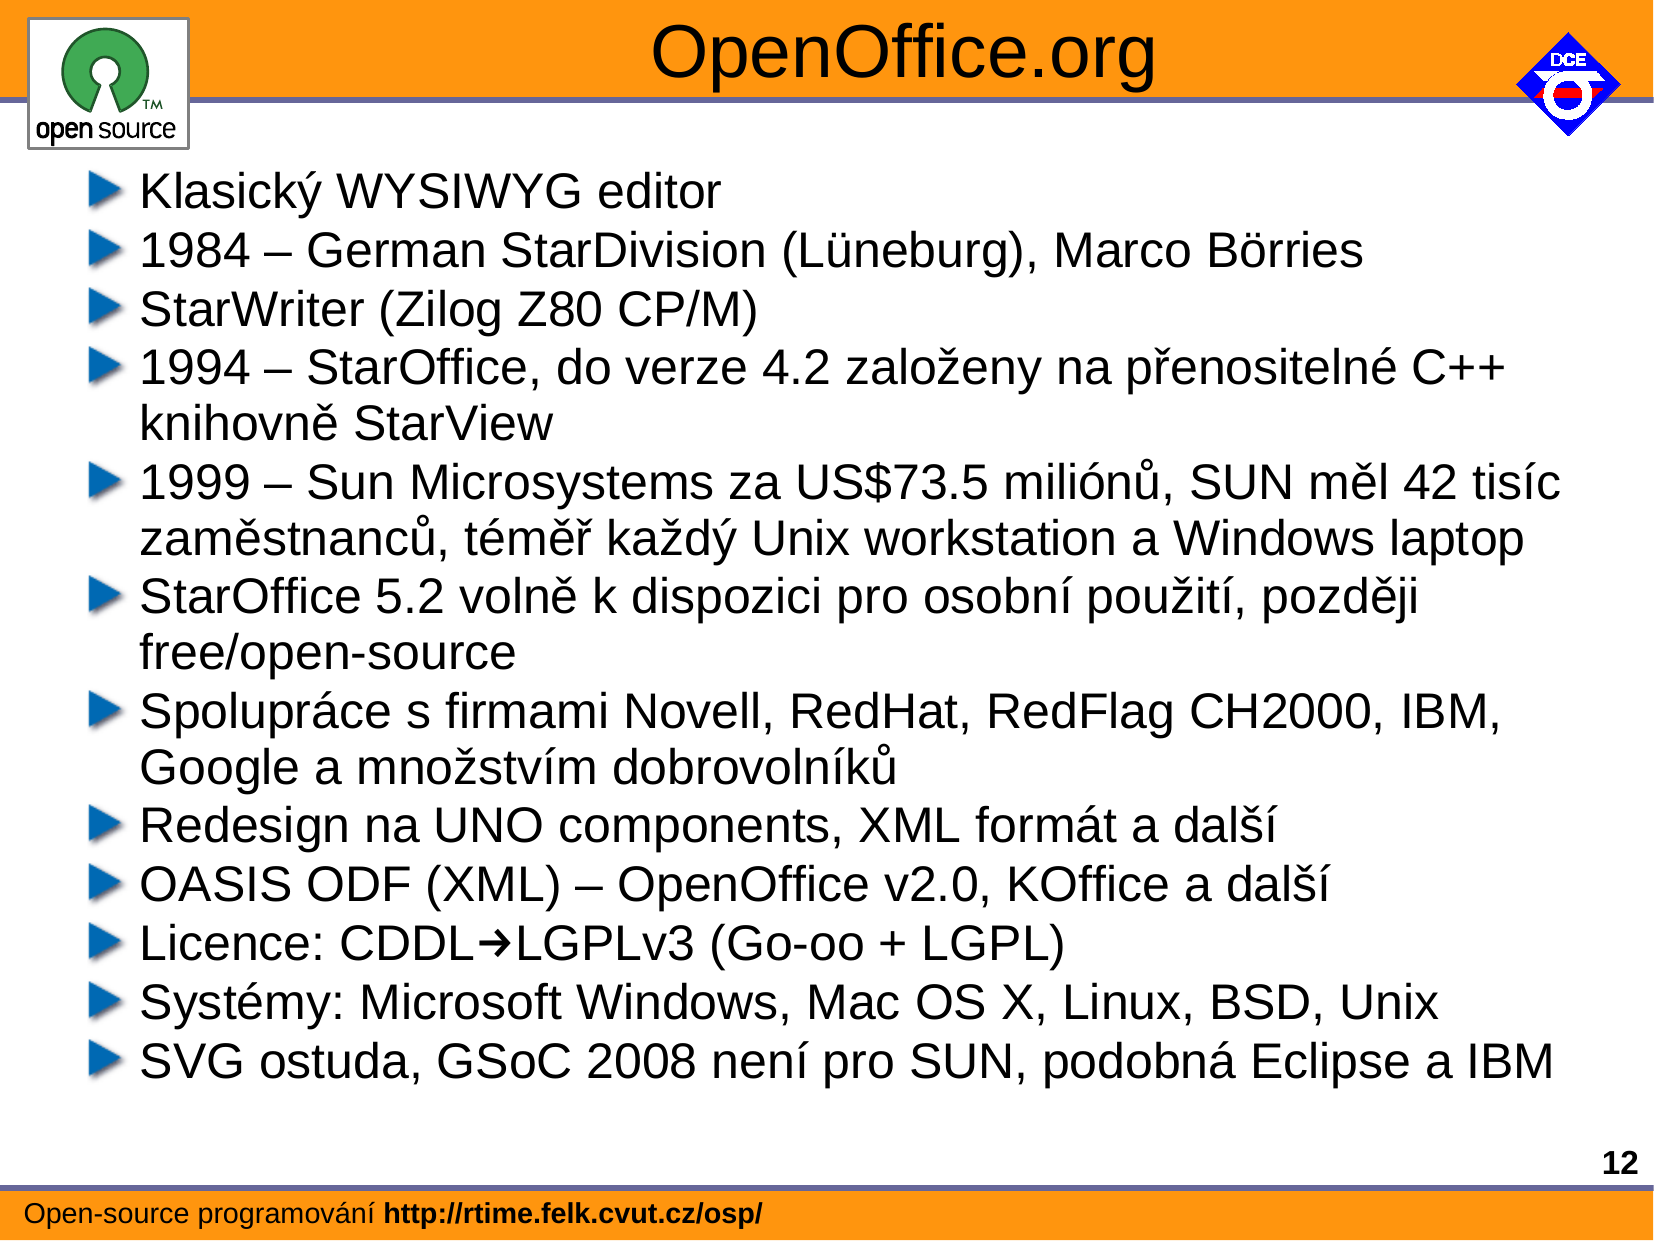

# OpenOffice.org
Klasický WYSIWYG editor
1984 – German StarDivision (Lüneburg), Marco Börries
StarWriter (Zilog Z80 CP/M)
1994 – StarOffice, do verze 4.2 založeny na přenositelné C++ knihovně StarView
1999 – Sun Microsystems za US$73.5 miliónů, SUN měl 42 tisíc zaměstnanců, téměř každý Unix workstation a Windows laptop
StarOffice 5.2 volně k dispozici pro osobní použití, později free/open-source
Spolupráce s firmami Novell, RedHat, RedFlag CH2000, IBM, Google a množstvím dobrovolníků
Redesign na UNO components, XML formát a další
OASIS ODF (XML) – OpenOffice v2.0, KOffice a další
Licence: CDDL→LGPLv3 (Go-oo + LGPL)
Systémy: Microsoft Windows, Mac OS X, Linux, BSD, Unix
SVG ostuda, GSoC 2008 není pro SUN, podobná Eclipse a IBM